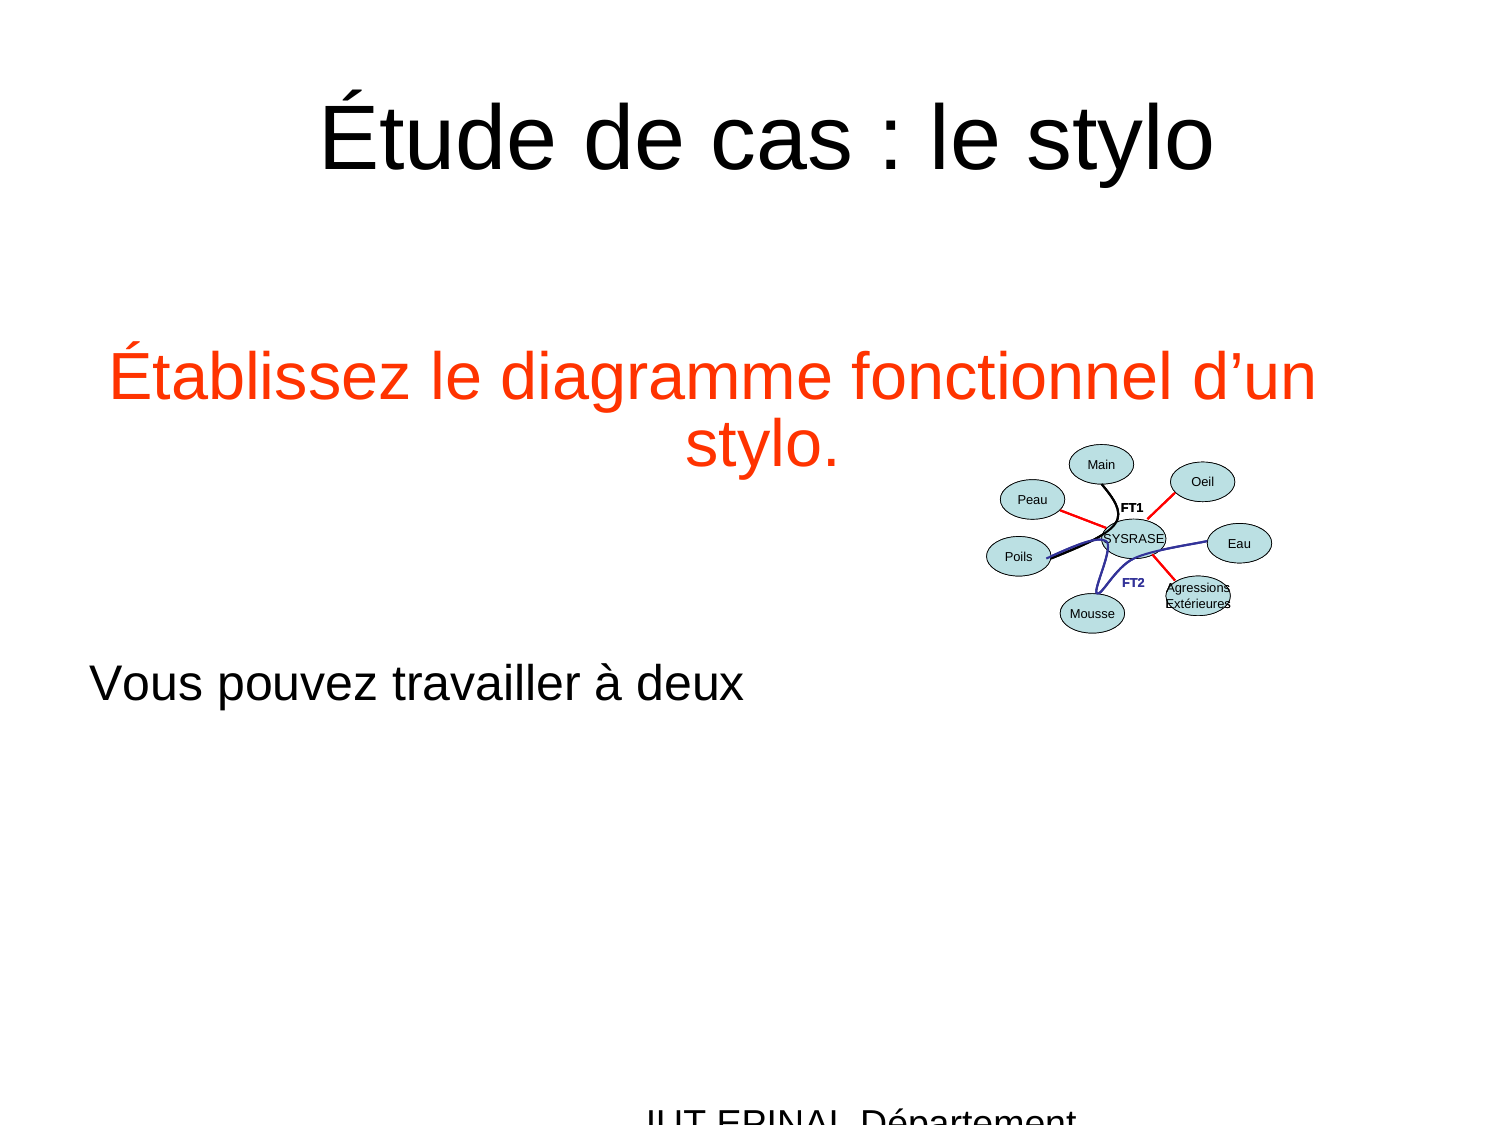

# Étude de cas : le stylo
Établissez le diagramme fonctionnel d’un stylo.
Vous pouvez travailler à deux